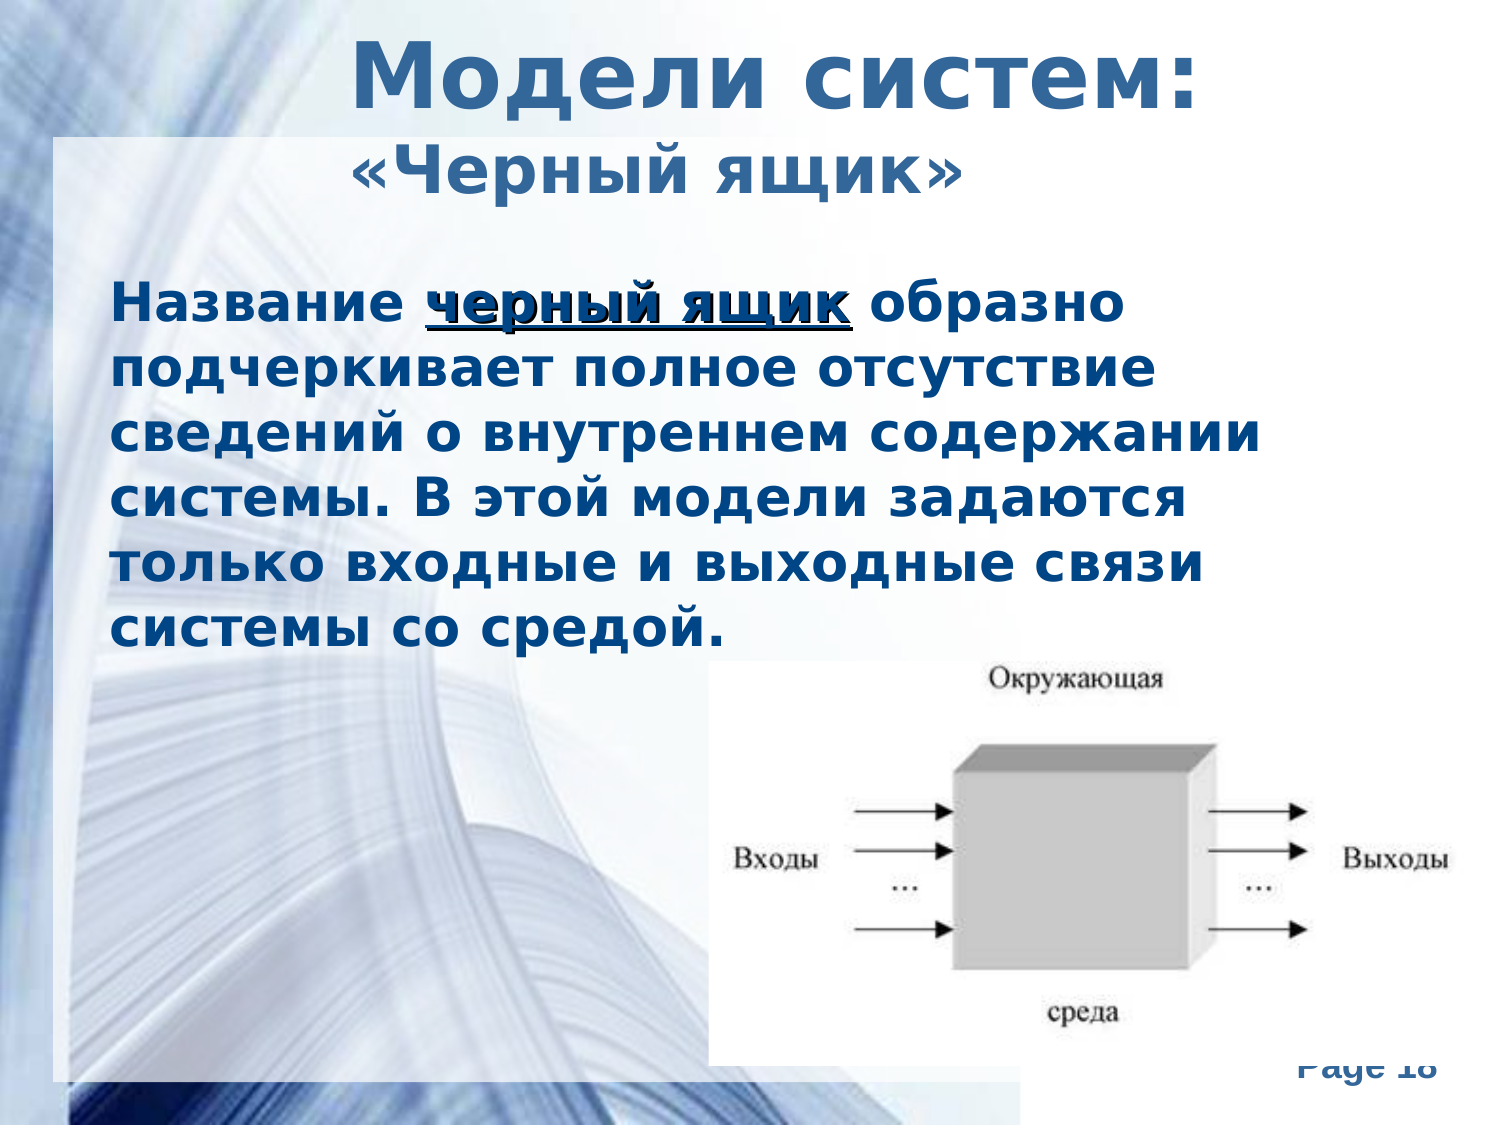

Модели систем:
«Черный ящик»
Название черный ящик образно подчеркивает полное отсутствие сведений о внутреннем содержании системы. В этой модели задаются только входные и выходные связи системы со средой.